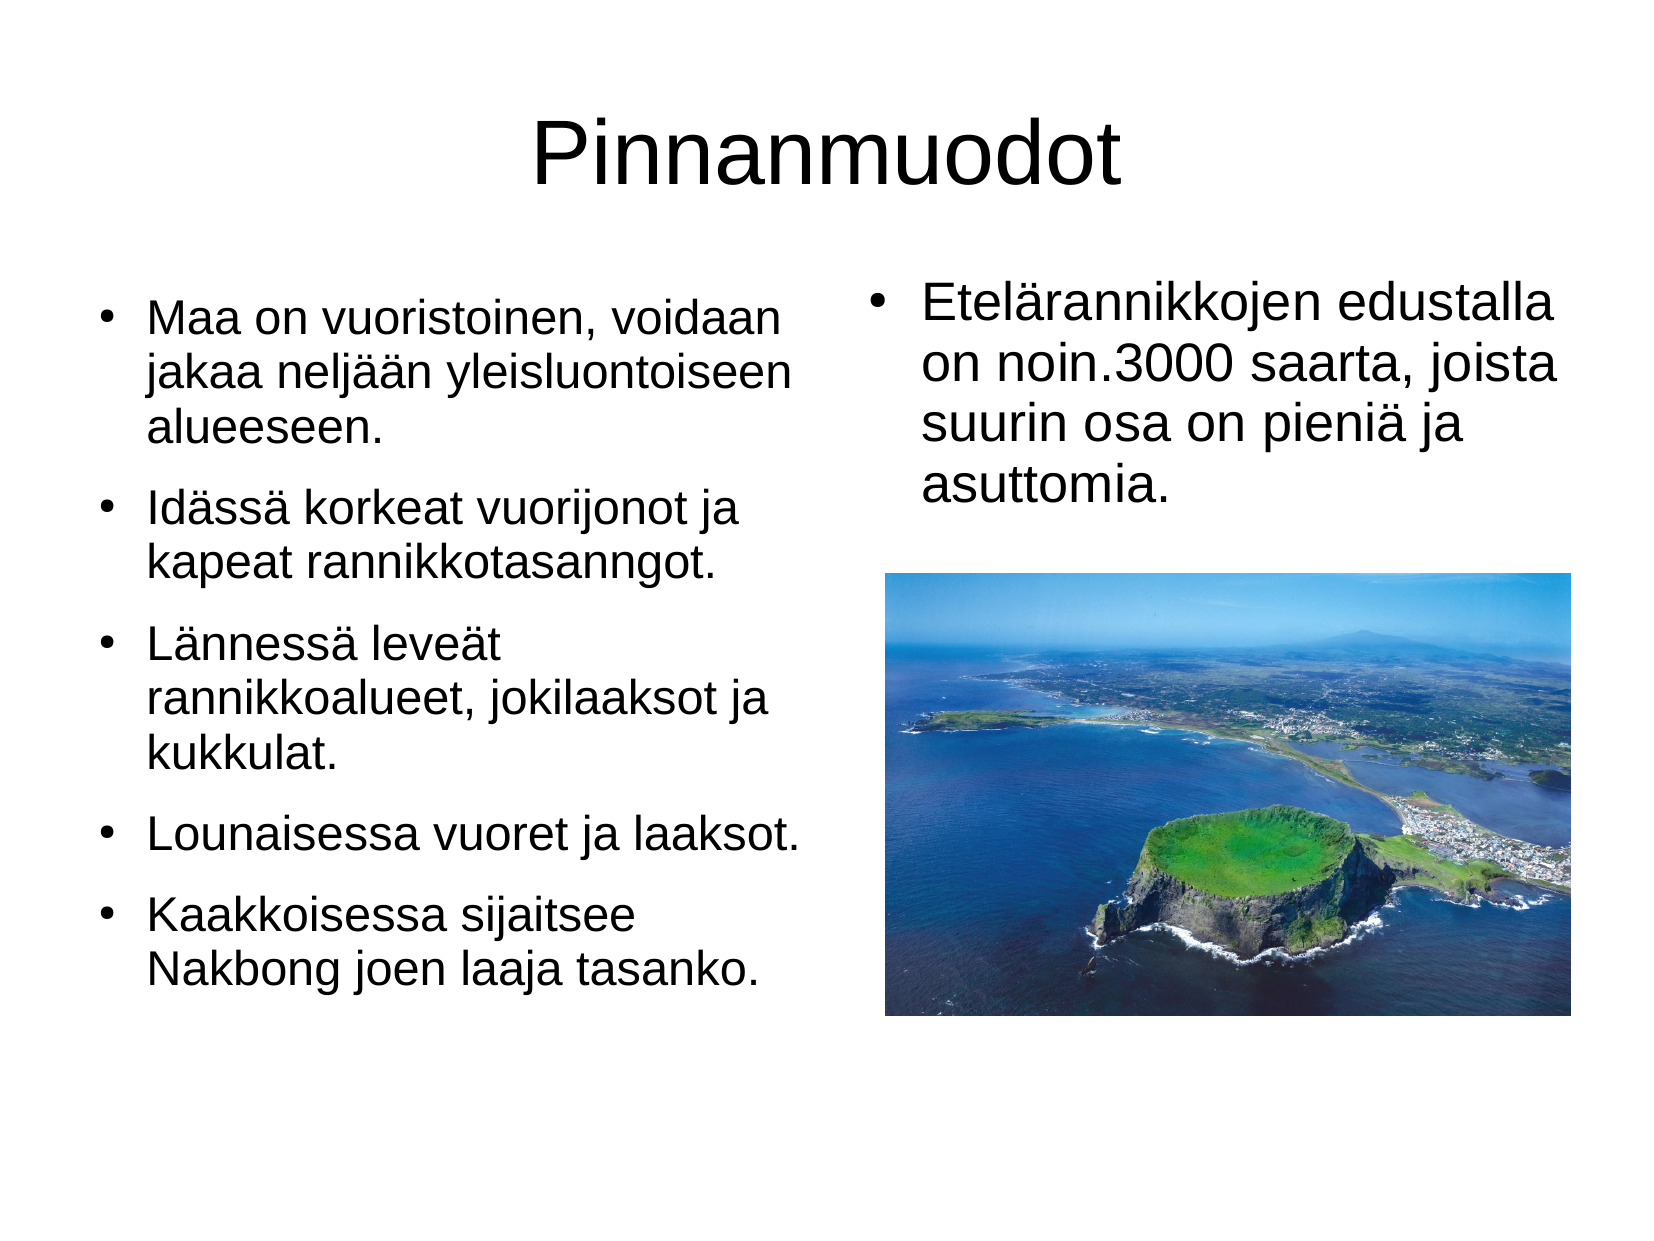

# Pinnanmuodot
Etelärannikkojen edustalla on noin.3000 saarta, joista suurin osa on pieniä ja asuttomia.
Maa on vuoristoinen, voidaan jakaa neljään yleisluontoiseen alueeseen.
Idässä korkeat vuorijonot ja kapeat rannikkotasanngot.
Lännessä leveät rannikkoalueet, jokilaaksot ja kukkulat.
Lounaisessa vuoret ja laaksot.
Kaakkoisessa sijaitsee Nakbong joen laaja tasanko.